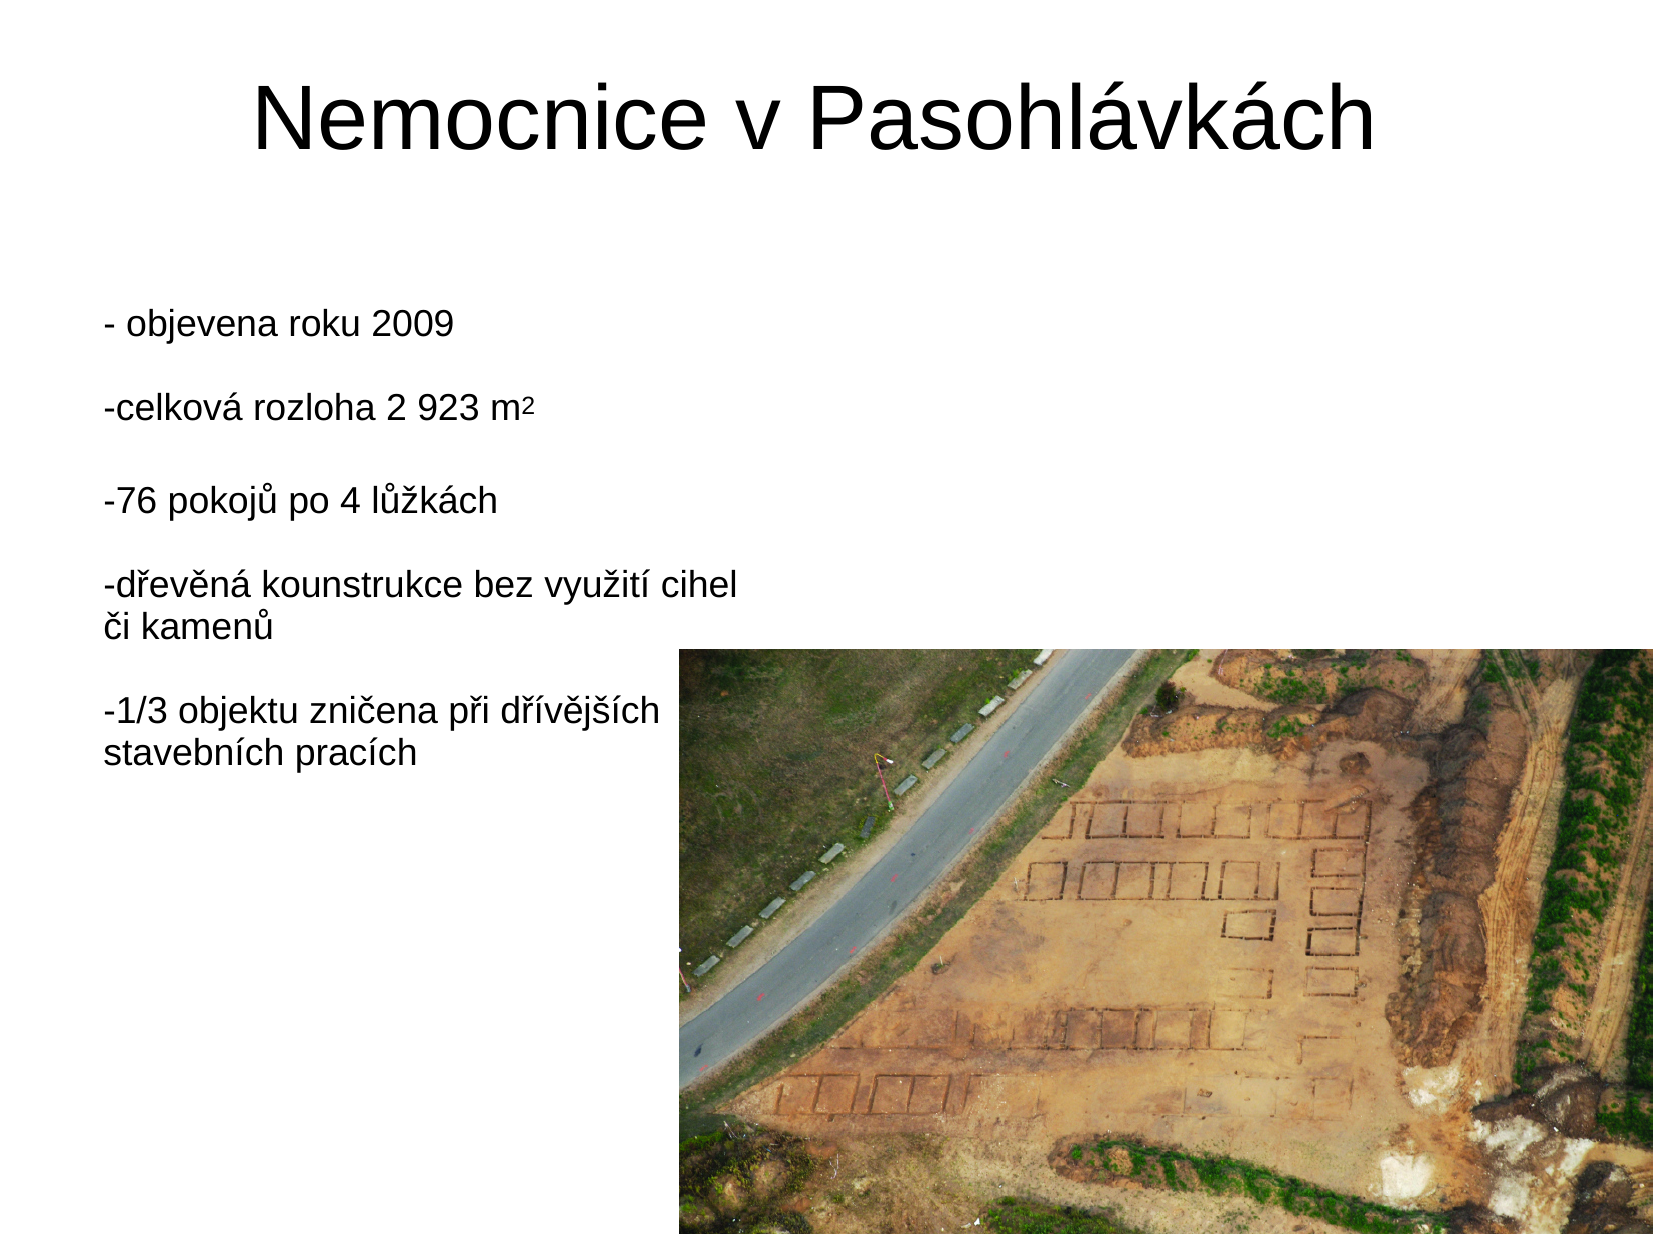

Nemocnice v Pasohlávkách
- objevena roku 2009
-celková rozloha 2 923 m2
-76 pokojů po 4 lůžkách
-dřevěná kounstrukce bez využití cihel či kamenů
-1/3 objektu zničena při dřívějších stavebních pracích